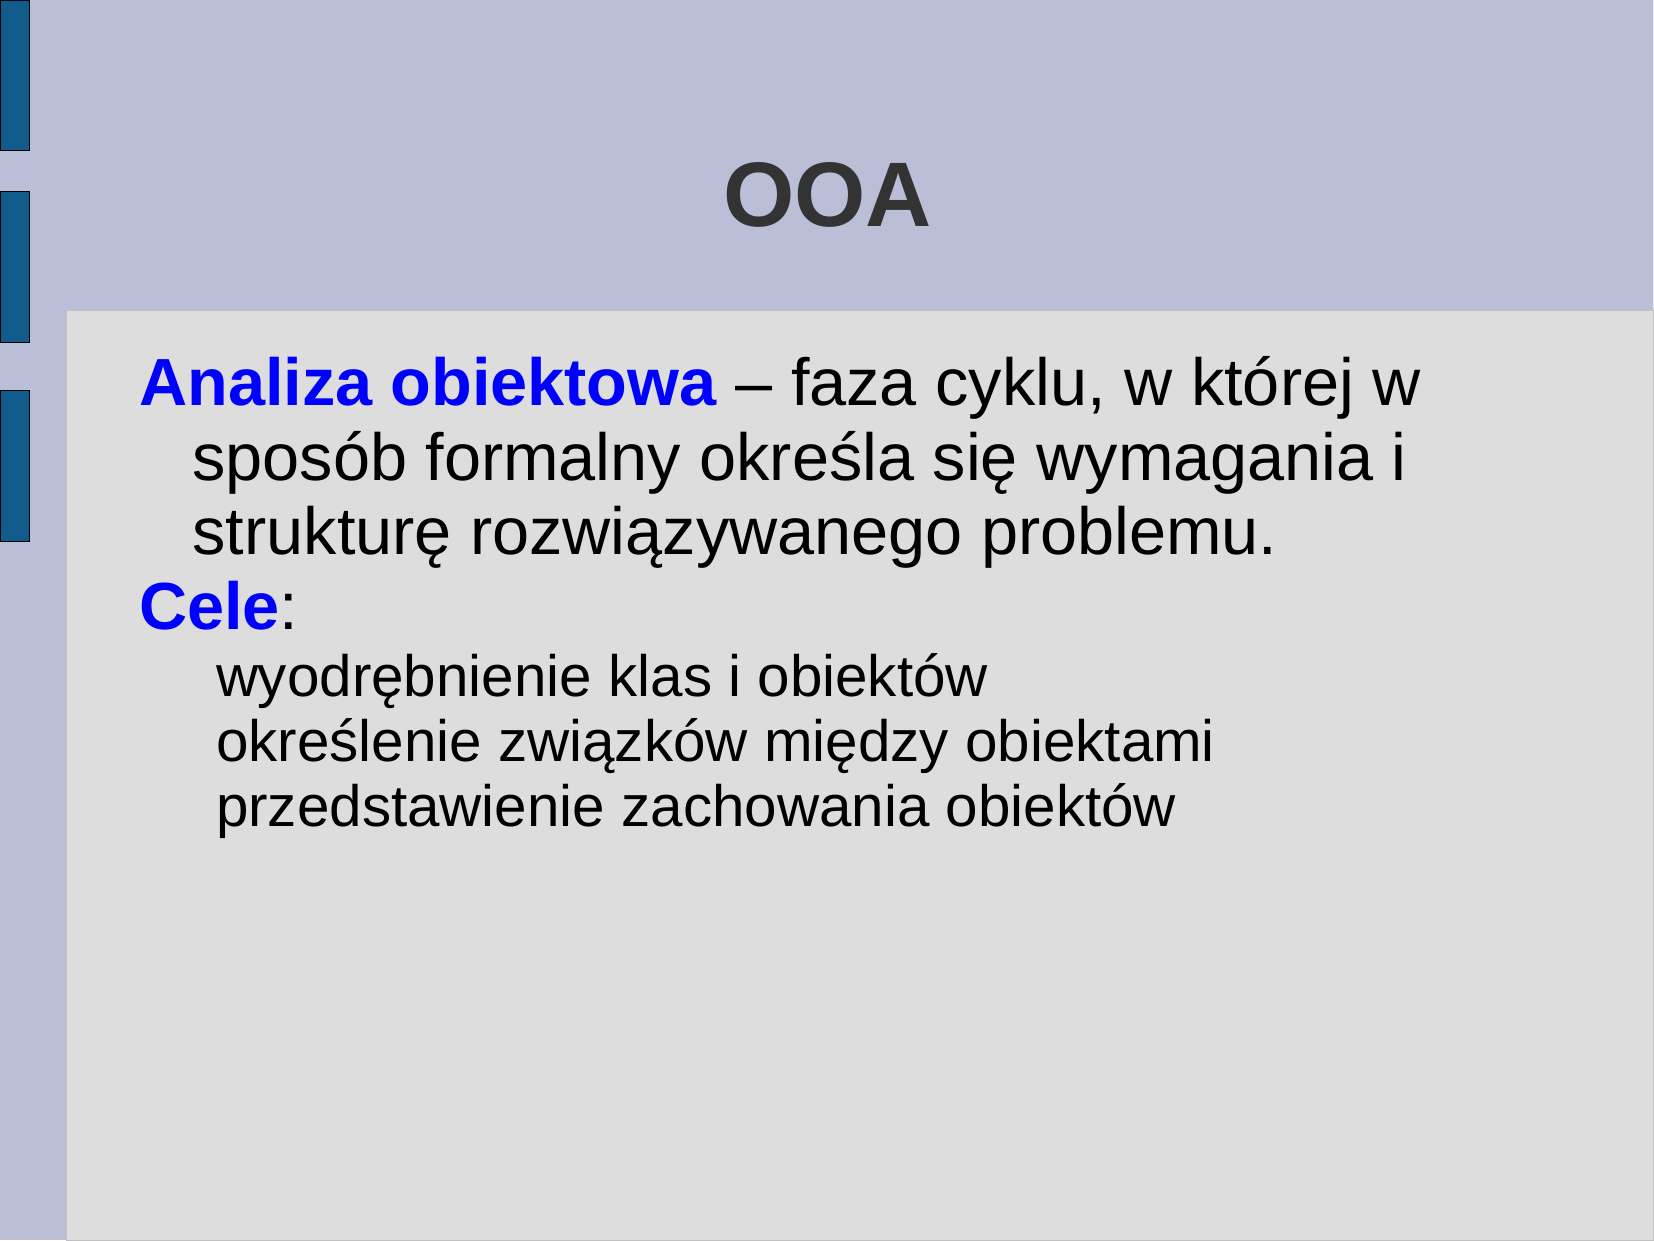

# OOA
Analiza obiektowa – faza cyklu, w której w sposób formalny określa się wymagania i strukturę rozwiązywanego problemu.
Cele:
wyodrębnienie klas i obiektów
określenie związków między obiektami
przedstawienie zachowania obiektów